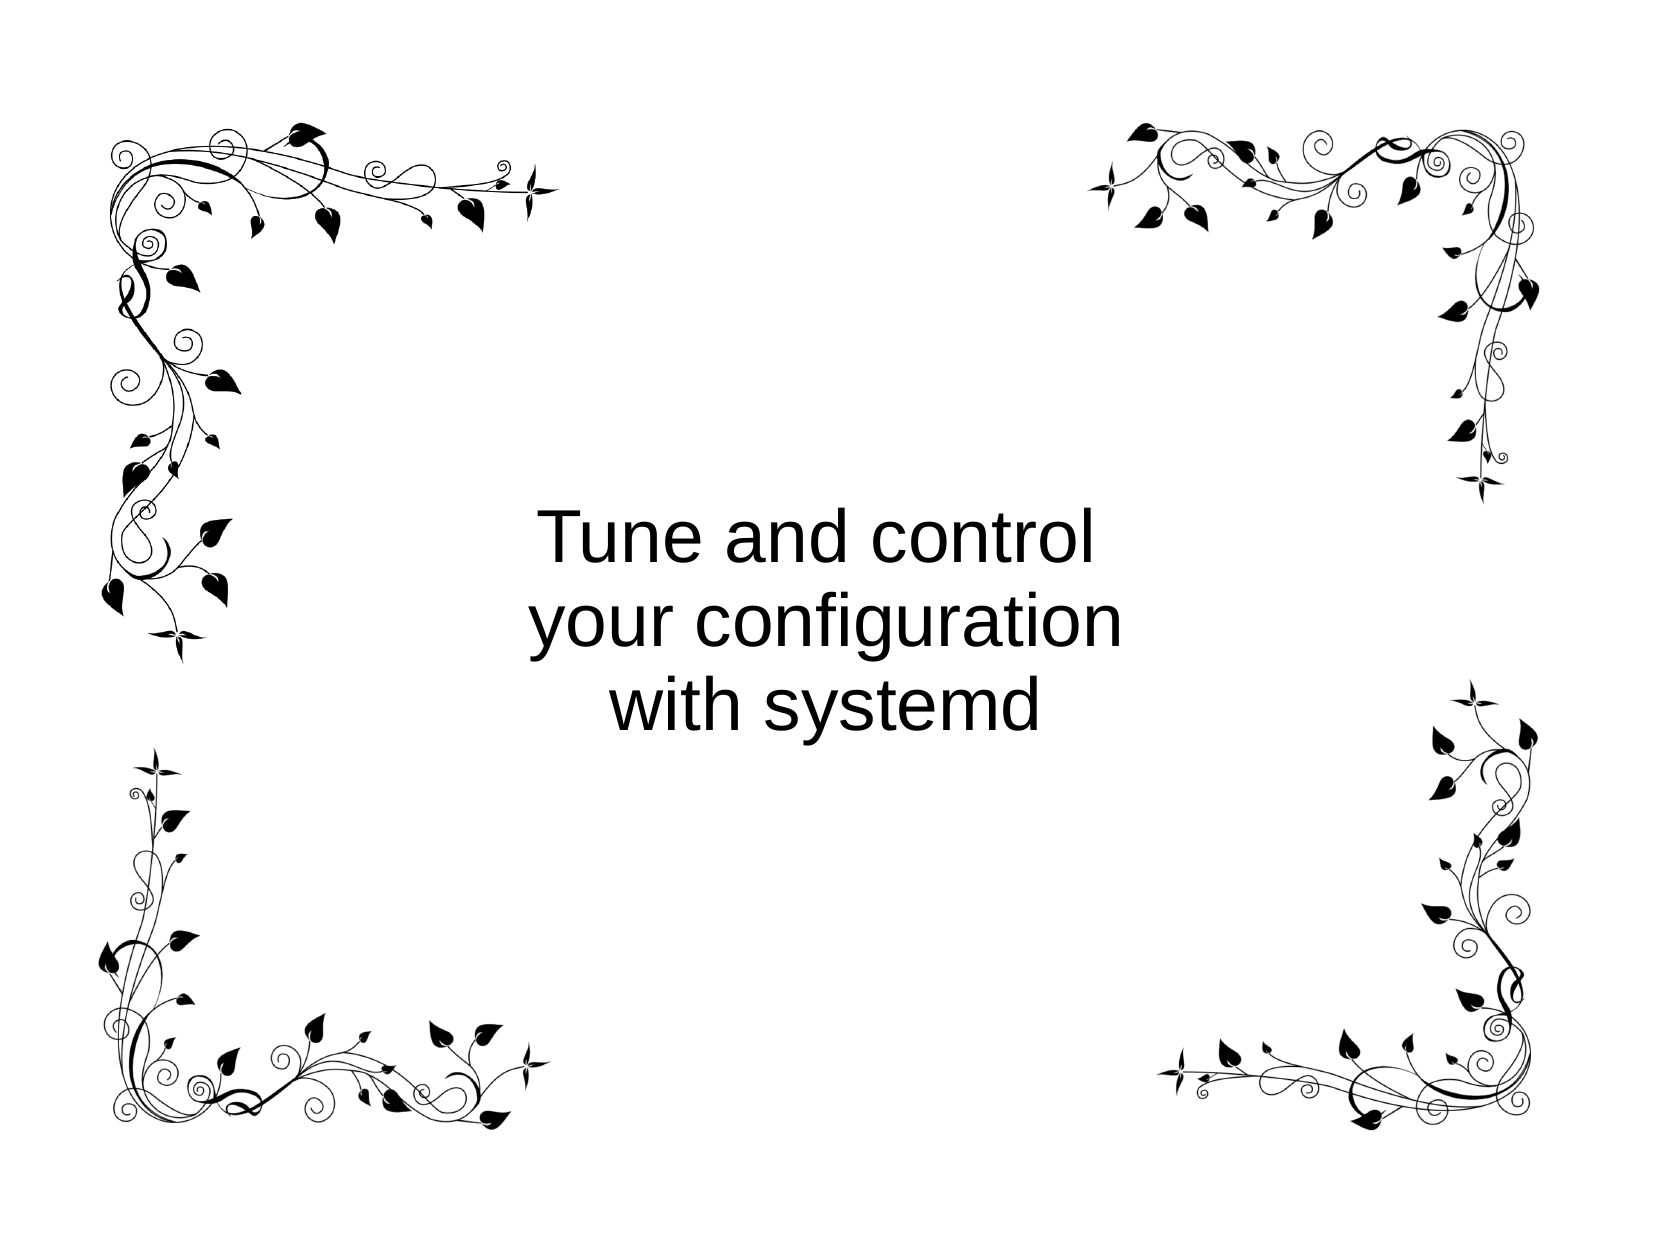

Tune and control
your configuration
with systemd